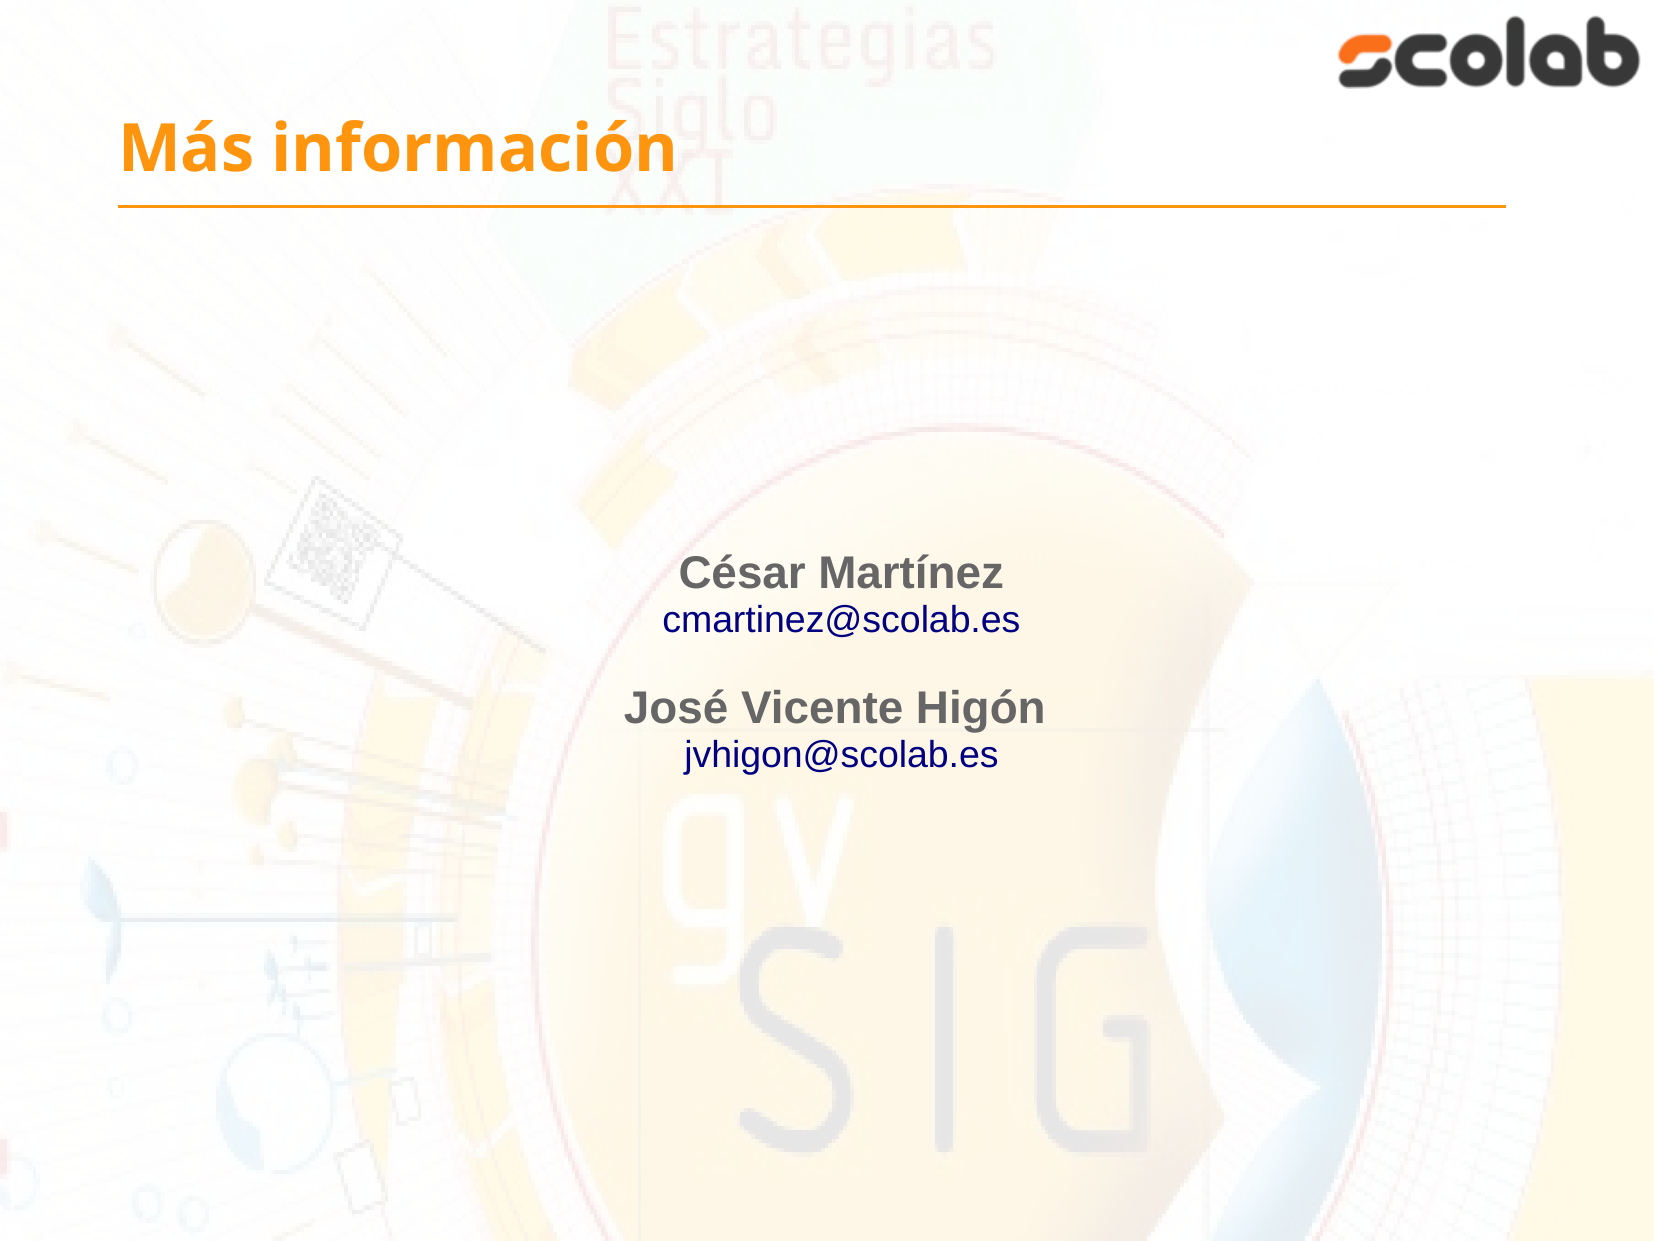

# Más información
César Martínez
cmartinez@scolab.es
José Vicente Higón
jvhigon@scolab.es